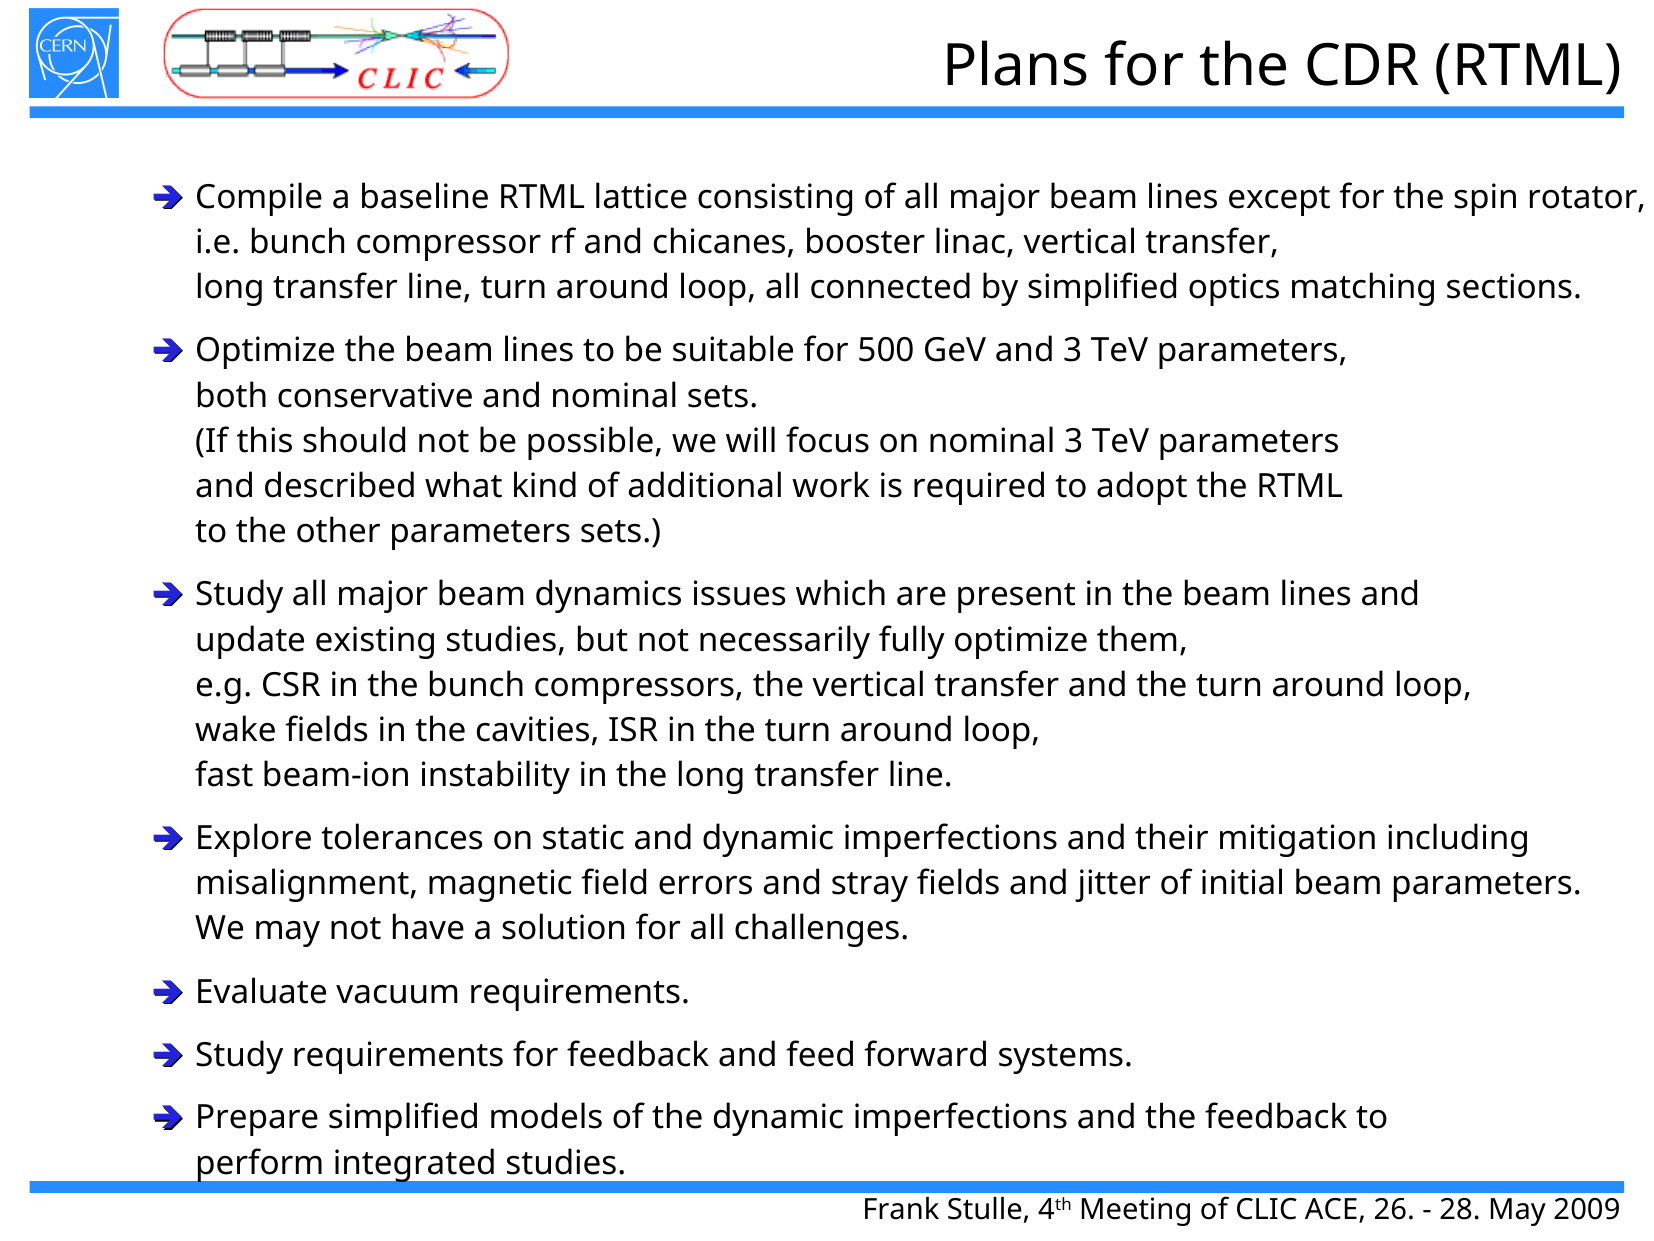

# Plans for the CDR (RTML)
		Compile a baseline RTML lattice consisting of all major beam lines except for the spin rotator,
		i.e. bunch compressor rf and chicanes, booster linac, vertical transfer,
		long transfer line, turn around loop, all connected by simplified optics matching sections.
		Optimize the beam lines to be suitable for 500 GeV and 3 TeV parameters,
		both conservative and nominal sets.
		(If this should not be possible, we will focus on nominal 3 TeV parameters
		and described what kind of additional work is required to adopt the RTML
		to the other parameters sets.)
		Study all major beam dynamics issues which are present in the beam lines and
		update existing studies, but not necessarily fully optimize them,
		e.g. CSR in the bunch compressors, the vertical transfer and the turn around loop,
		wake fields in the cavities, ISR in the turn around loop,
		fast beam-ion instability in the long transfer line.
		Explore tolerances on static and dynamic imperfections and their mitigation including
		misalignment, magnetic field errors and stray fields and jitter of initial beam parameters.
		We may not have a solution for all challenges.
		Evaluate vacuum requirements.
		Study requirements for feedback and feed forward systems.
		Prepare simplified models of the dynamic imperfections and the feedback to
		perform integrated studies.